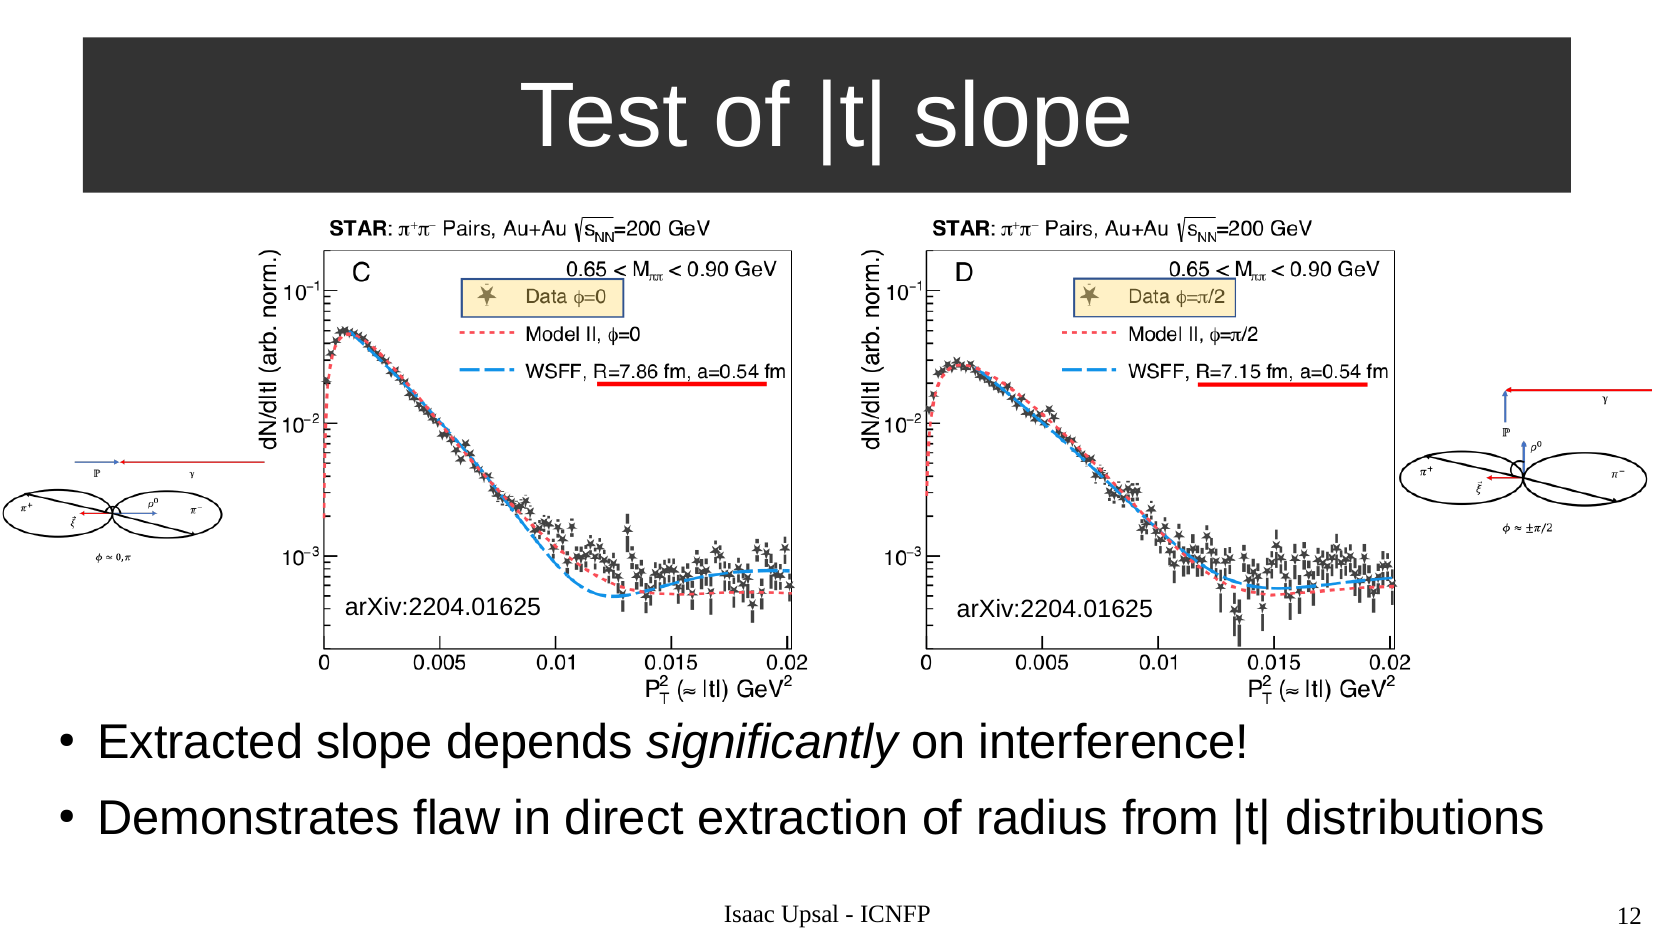

Test of |t| slope
arXiv:2204.01625
arXiv:2204.01625
# Extracted slope depends significantly on interference!
Demonstrates flaw in direct extraction of radius from |t| distributions
Isaac Upsal - ICNFP
12